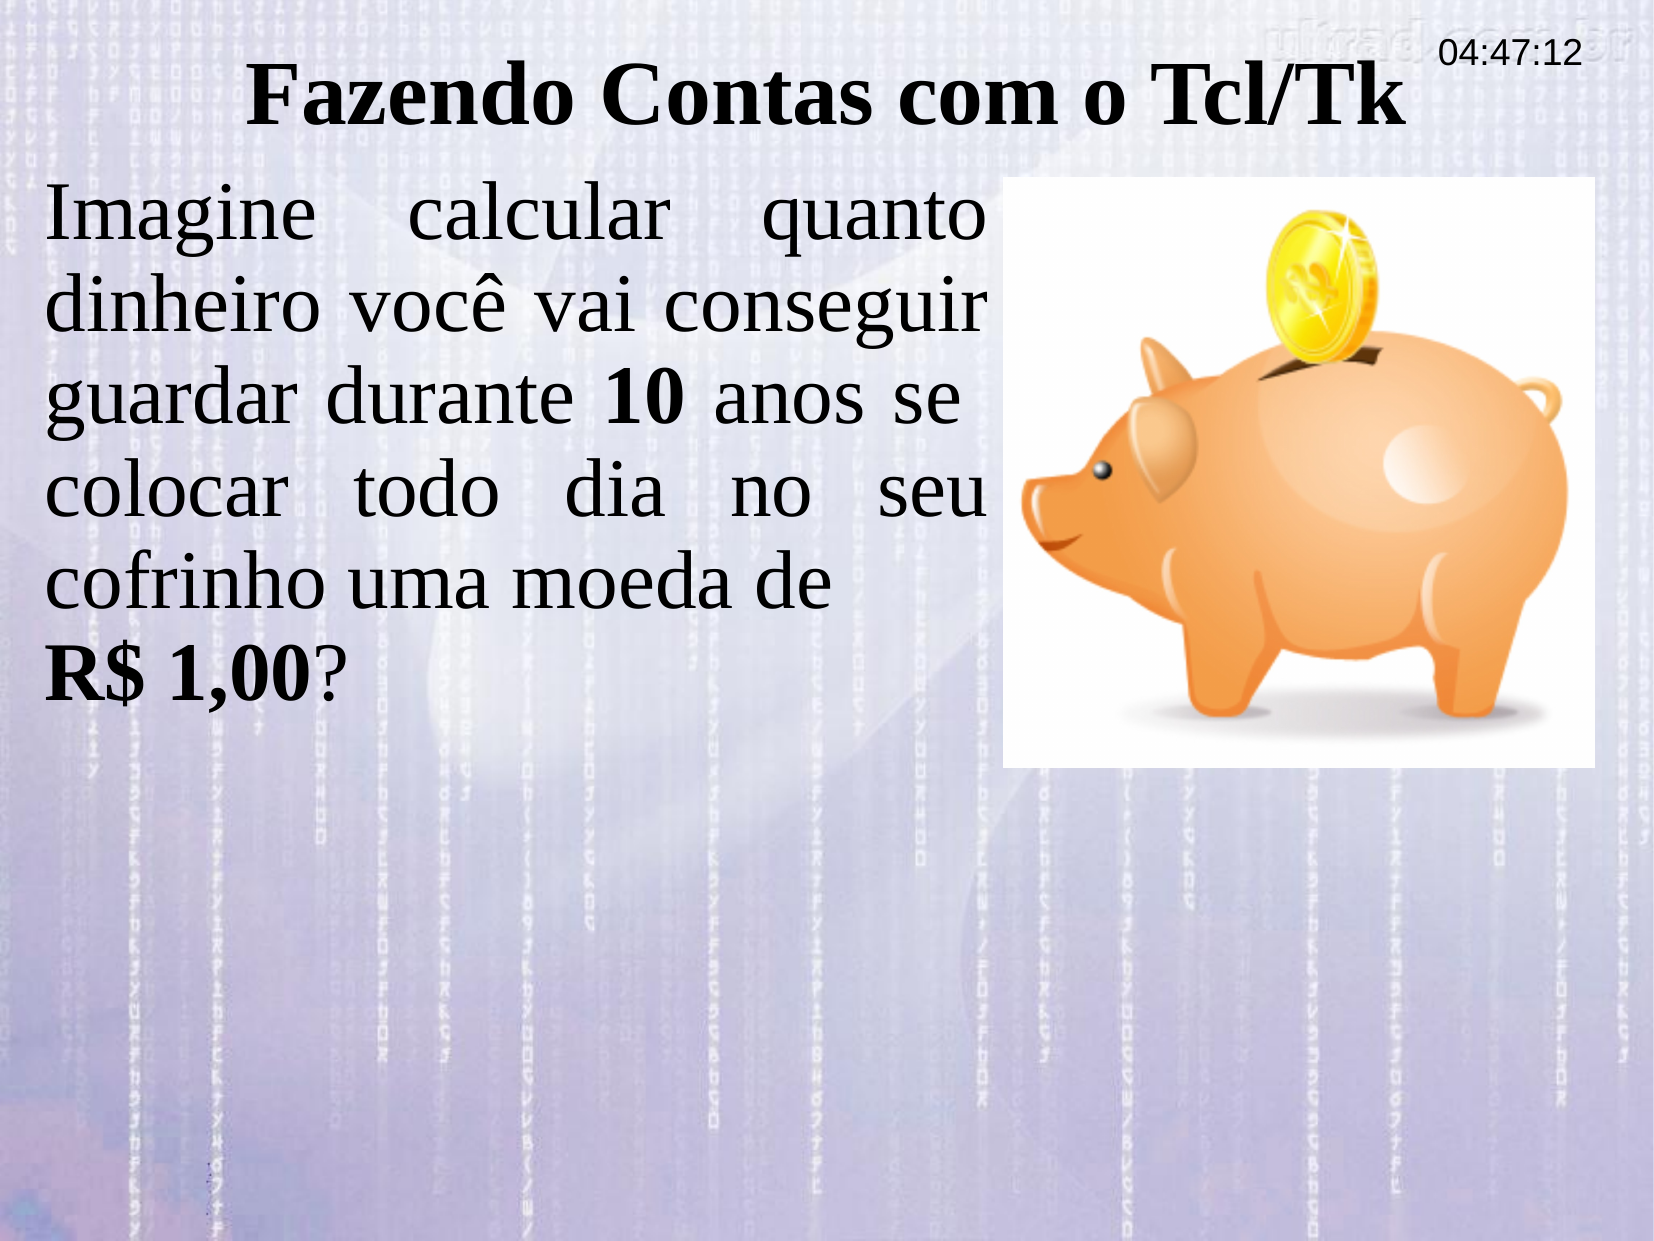

02:09:46
Fazendo Contas com o Tcl/Tk
Imagine calcular quanto dinheiro você vai conseguir guardar durante 10 anos se colocar todo dia no seu cofrinho uma moeda de
R$ 1,00?